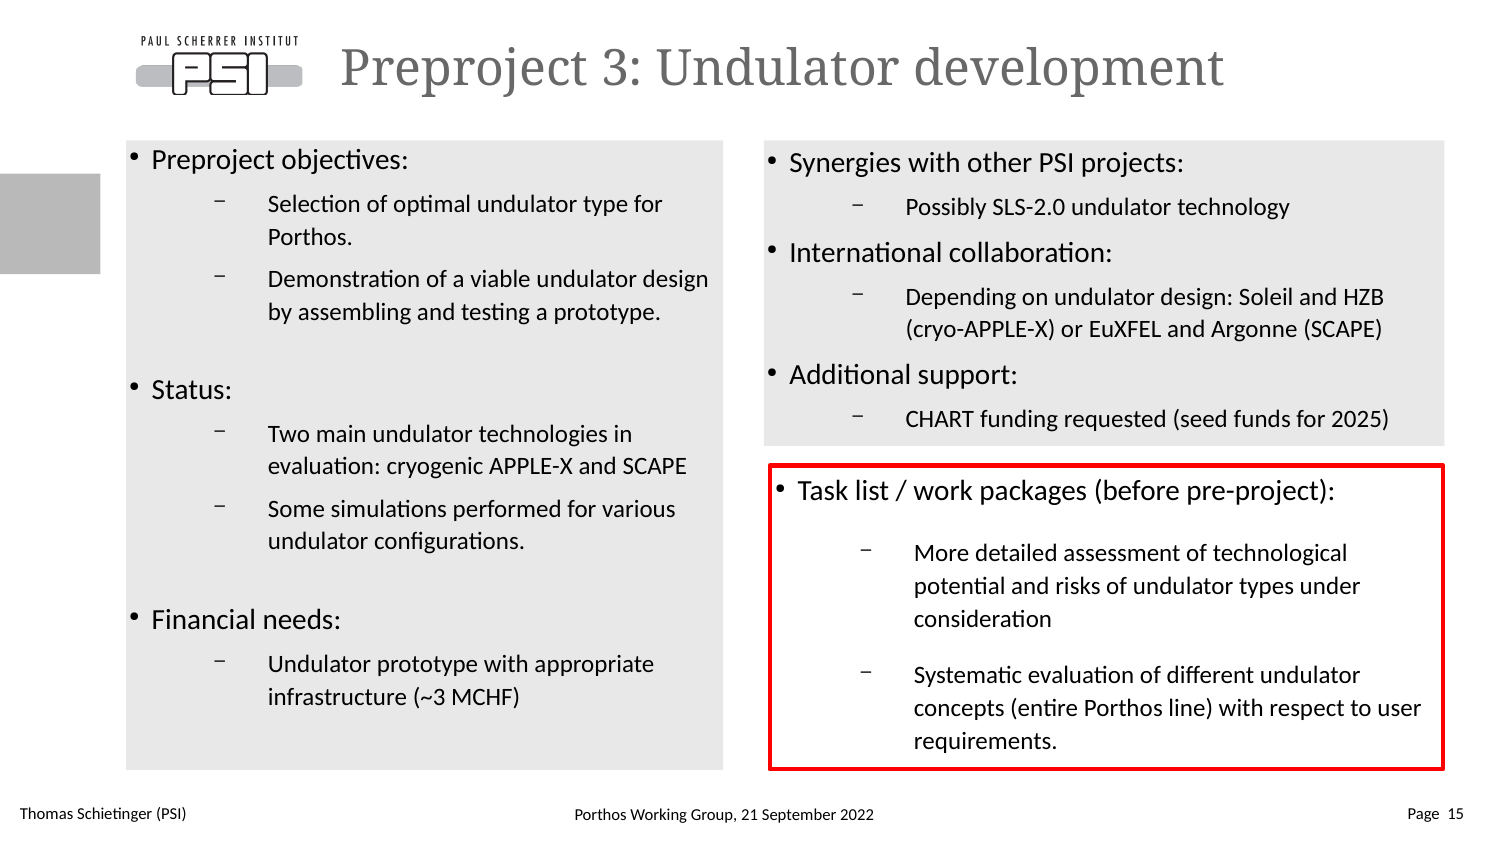

Preproject 3: Undulator development
# Preproject objectives:
Selection of optimal undulator type for Porthos.
Demonstration of a viable undulator design by assembling and testing a prototype.
Status:
Two main undulator technologies in evaluation: cryogenic APPLE-X and SCAPE
Some simulations performed for various undulator configurations.
Financial needs:
Undulator prototype with appropriate infrastructure (~3 MCHF)
Synergies with other PSI projects:
Possibly SLS-2.0 undulator technology
International collaboration:
Depending on undulator design: Soleil and HZB (cryo-APPLE-X) or EuXFEL and Argonne (SCAPE)
Additional support:
CHART funding requested (seed funds for 2025)
Task list / work packages (before pre-project):
More detailed assessment of technological potential and risks of undulator types under consideration
Systematic evaluation of different undulator concepts (entire Porthos line) with respect to user requirements.